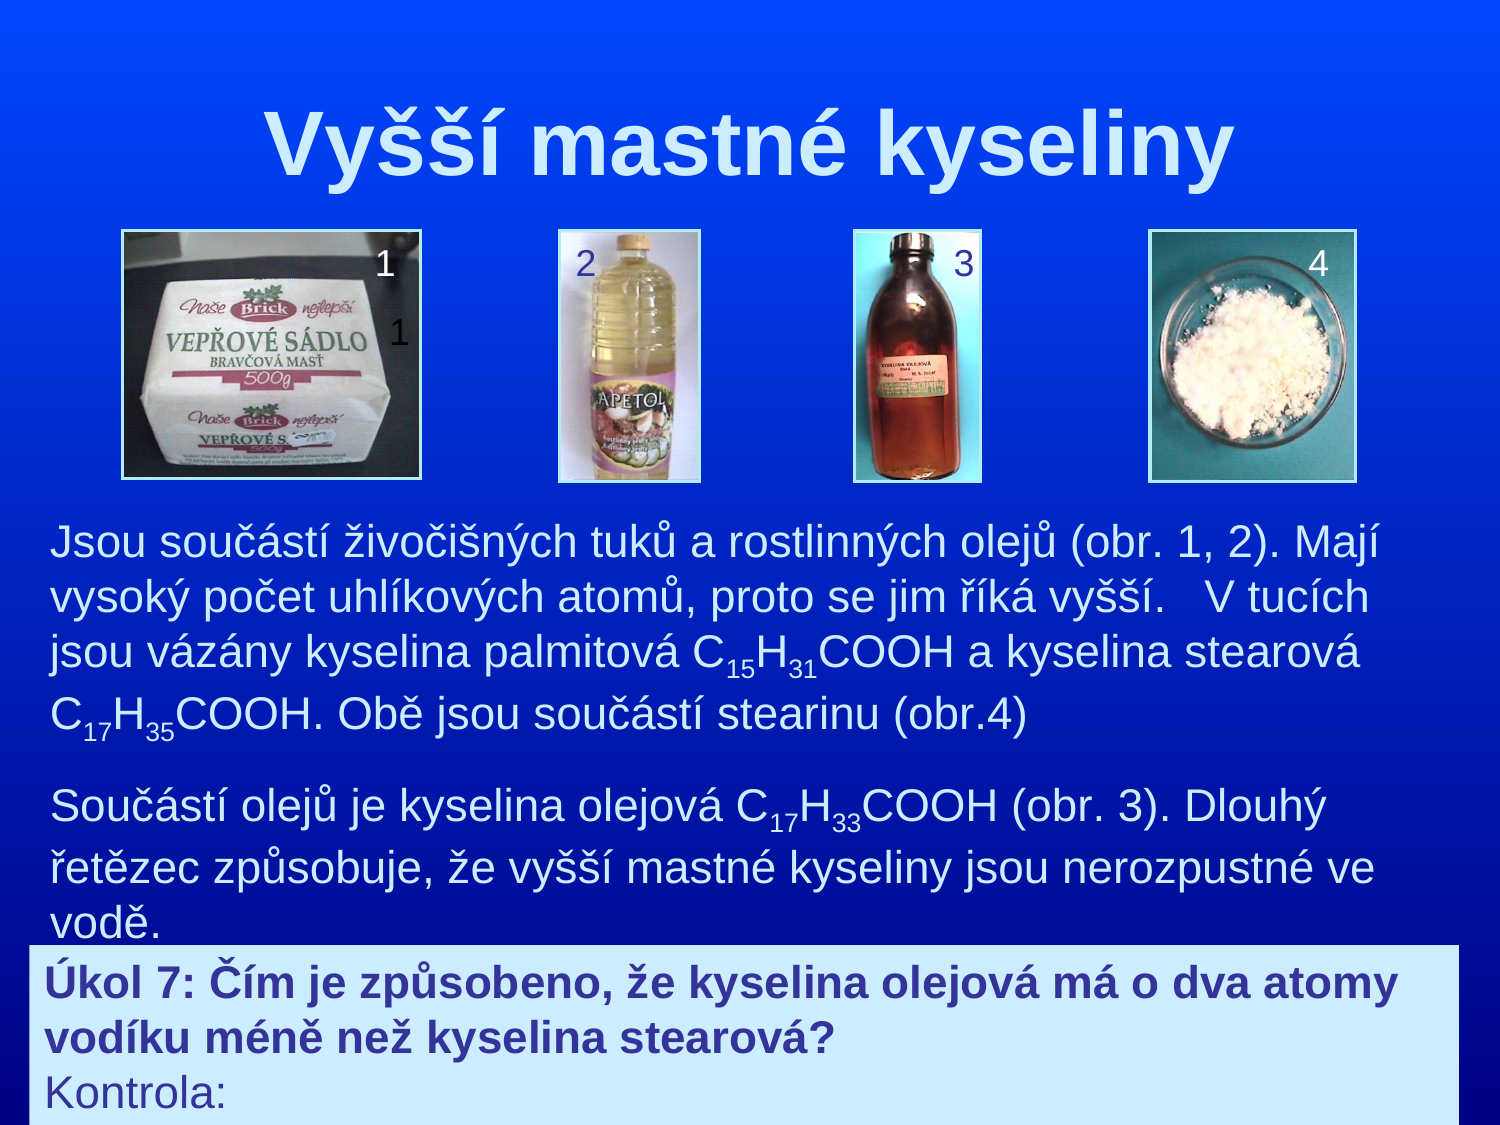

# Vyšší mastné kyseliny
1
2
3
4
1
Jsou součástí živočišných tuků a rostlinných olejů (obr. 1, 2). Mají vysoký počet uhlíkových atomů, proto se jim říká vyšší. V tucích jsou vázány kyselina palmitová C15H31COOH a kyselina stearová C17H35COOH. Obě jsou součástí stearinu (obr.4)
Součástí olejů je kyselina olejová C17H33COOH (obr. 3). Dlouhý řetězec způsobuje, že vyšší mastné kyseliny jsou nerozpustné ve vodě.
Úkol 7: Čím je způsobeno, že kyselina olejová má o dva atomy vodíku méně než kyselina stearová? Kontrola: přítomnost dvojné vazby